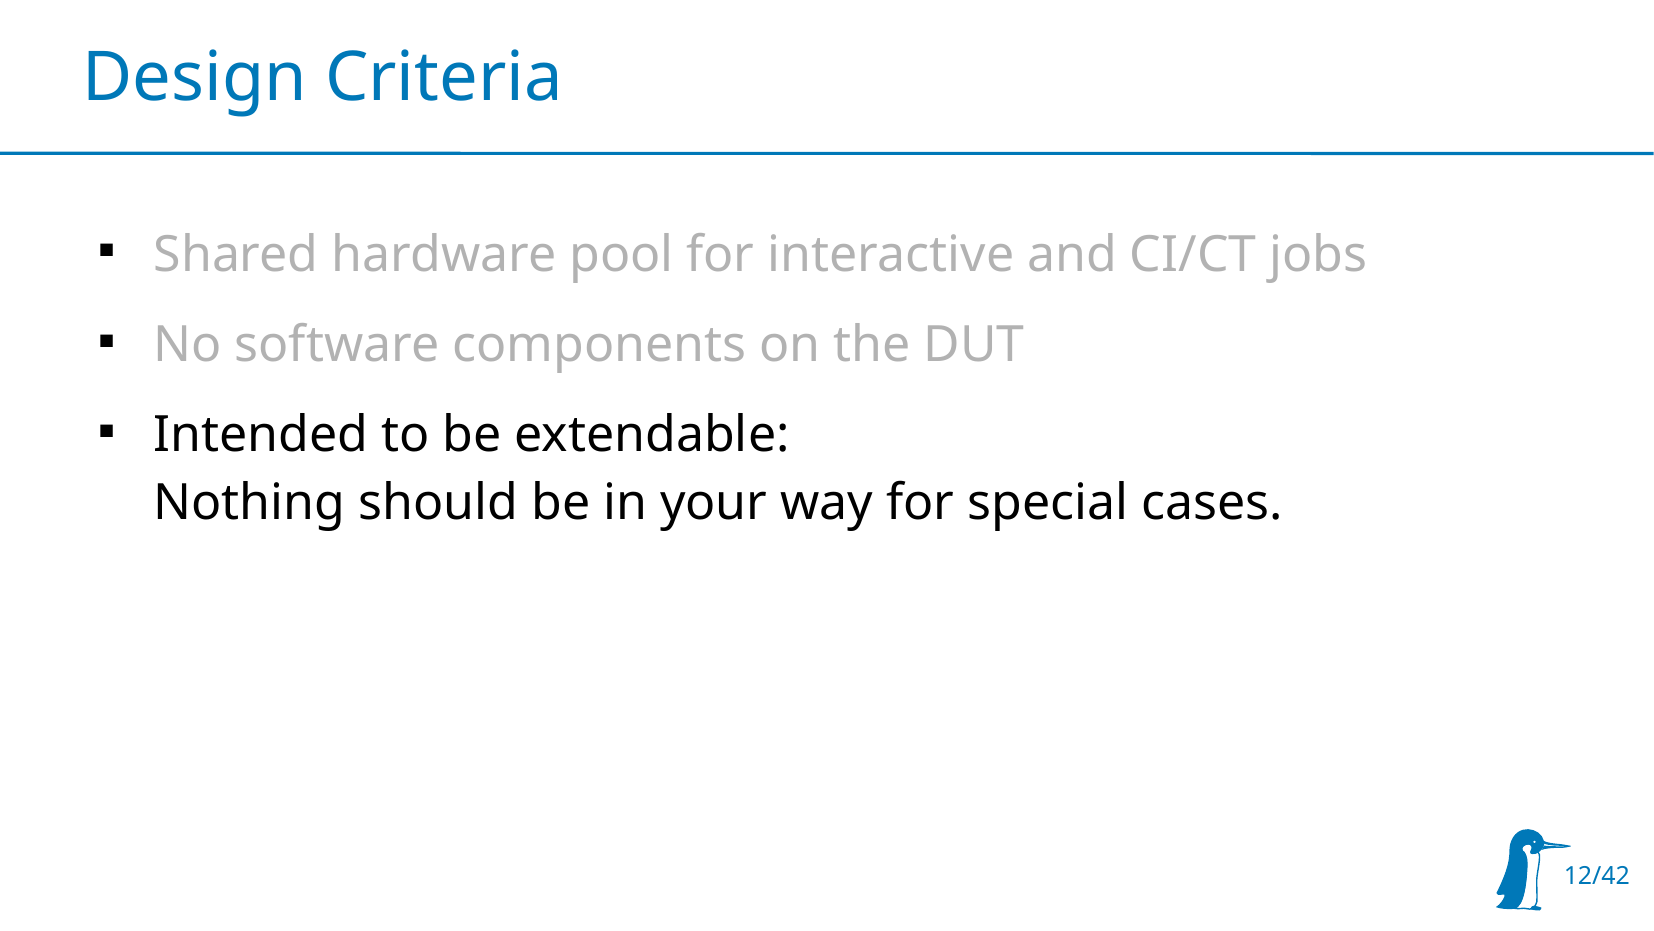

# Design Criteria
Shared hardware pool for interactive and CI/CT jobs
No software components on the DUT
Intended to be extendable:
Nothing should be in your way for special cases.
12